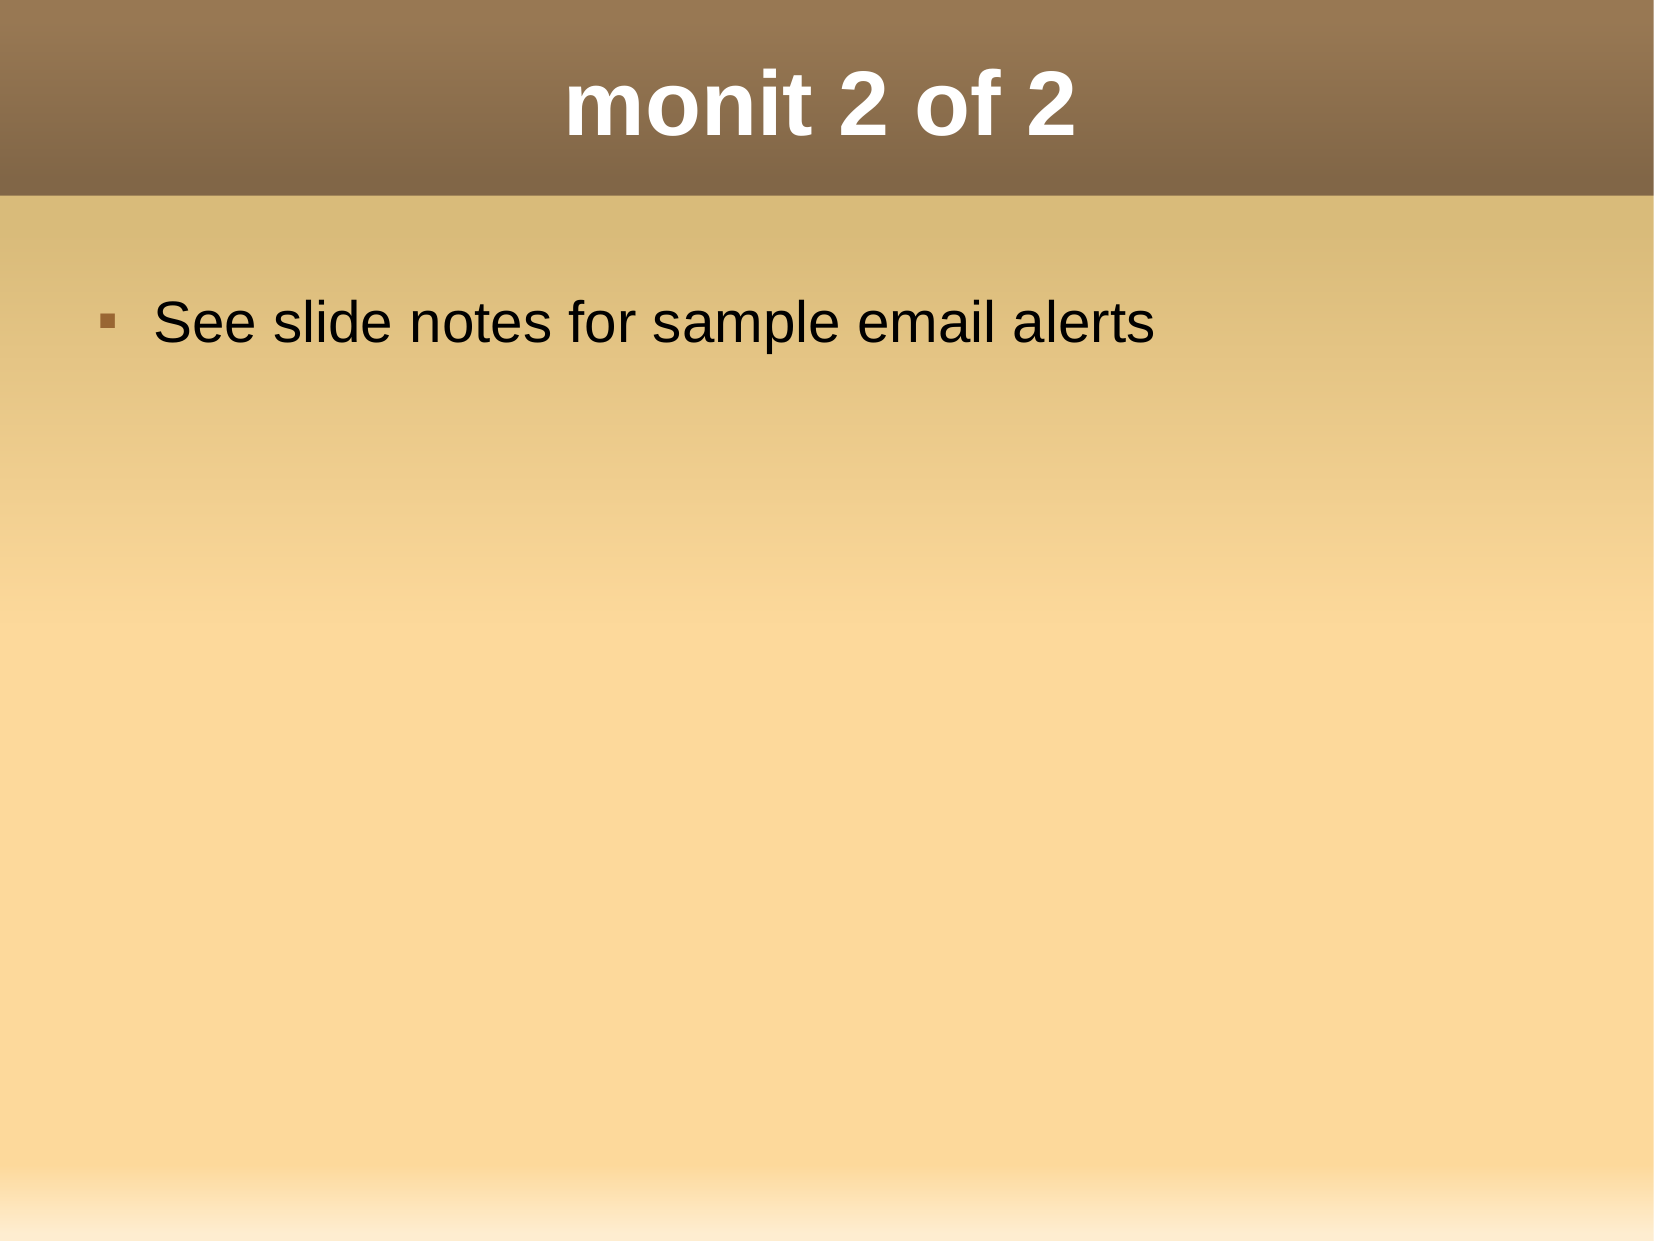

# monit 2 of 2
See slide notes for sample email alerts